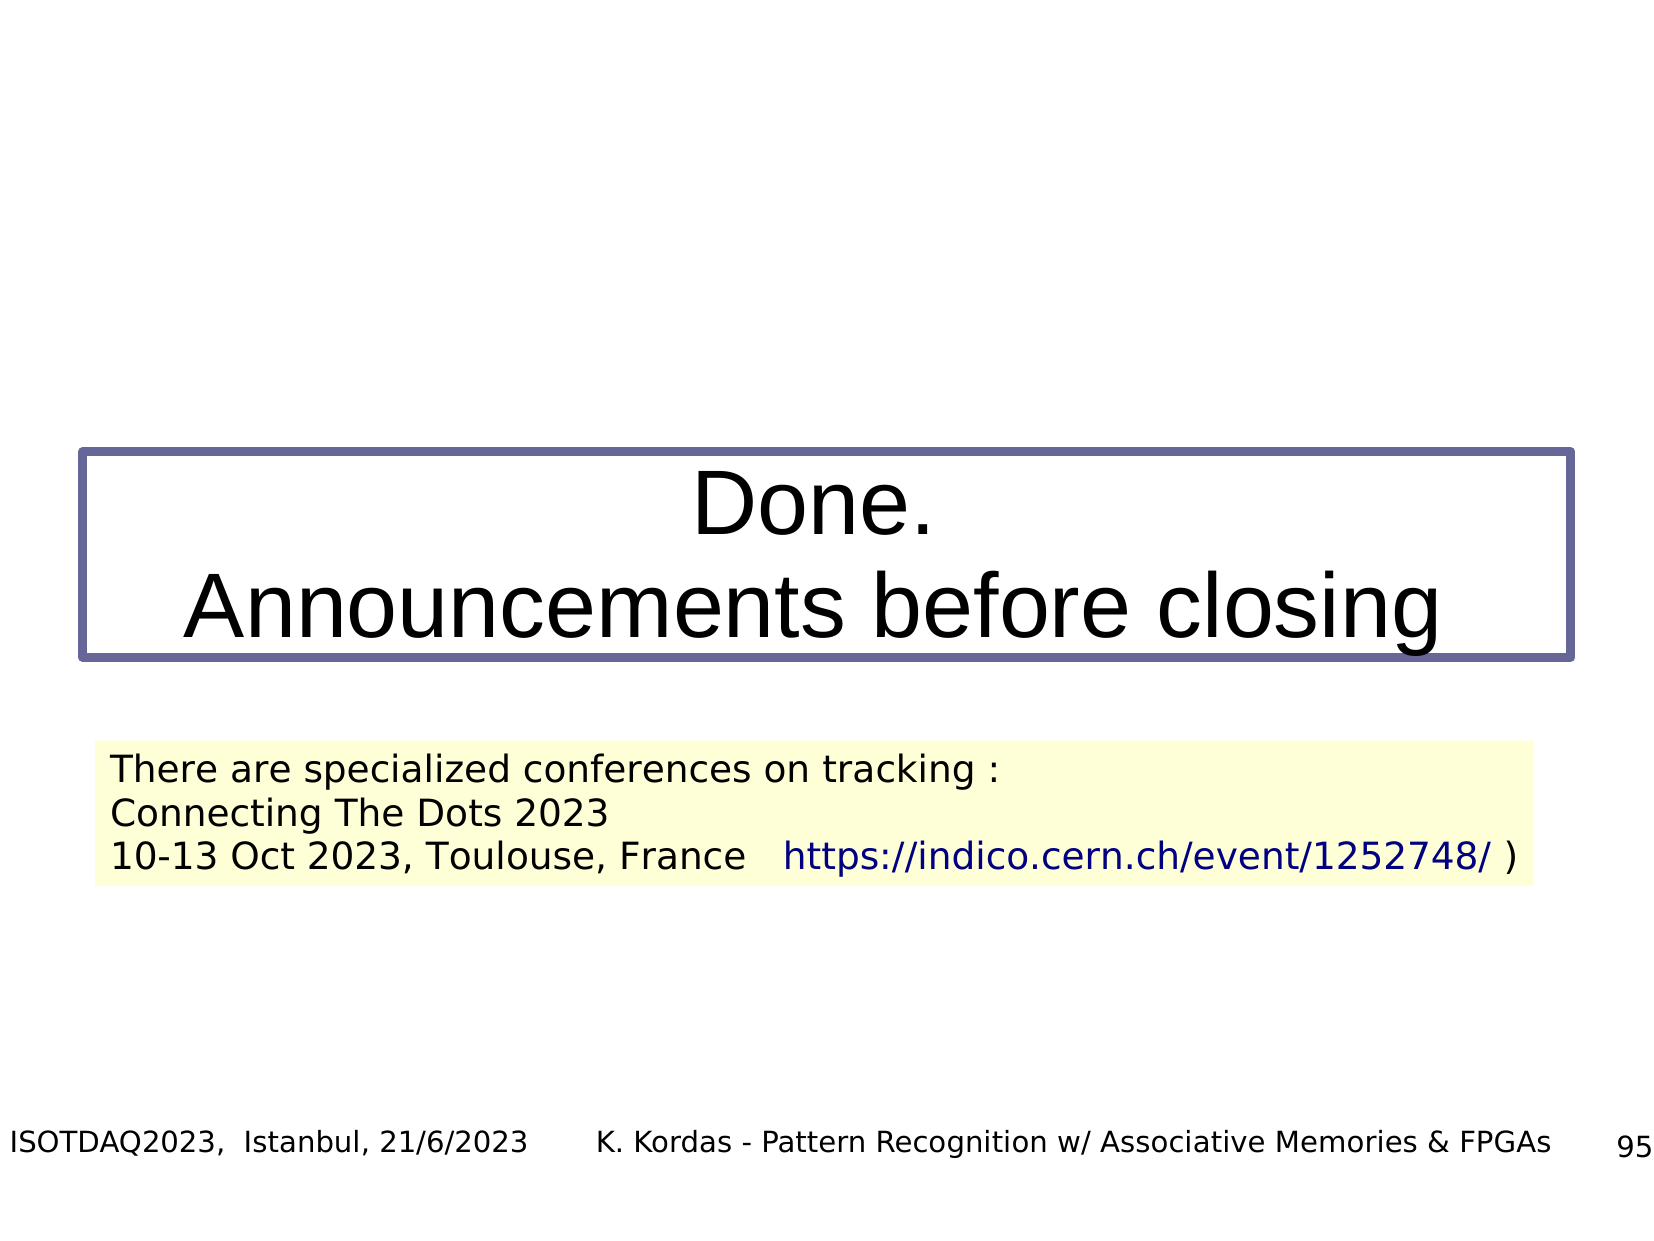

# Done. Announcements before closing
There are specialized conferences on tracking :
Connecting The Dots 2023
10-13 Oct 2023, Toulouse, France https://indico.cern.ch/event/1252748/ )
ISOTDAQ2023, Istanbul, 21/6/2023
K. Kordas - Pattern Recognition w/ Associative Memories & FPGAs
95